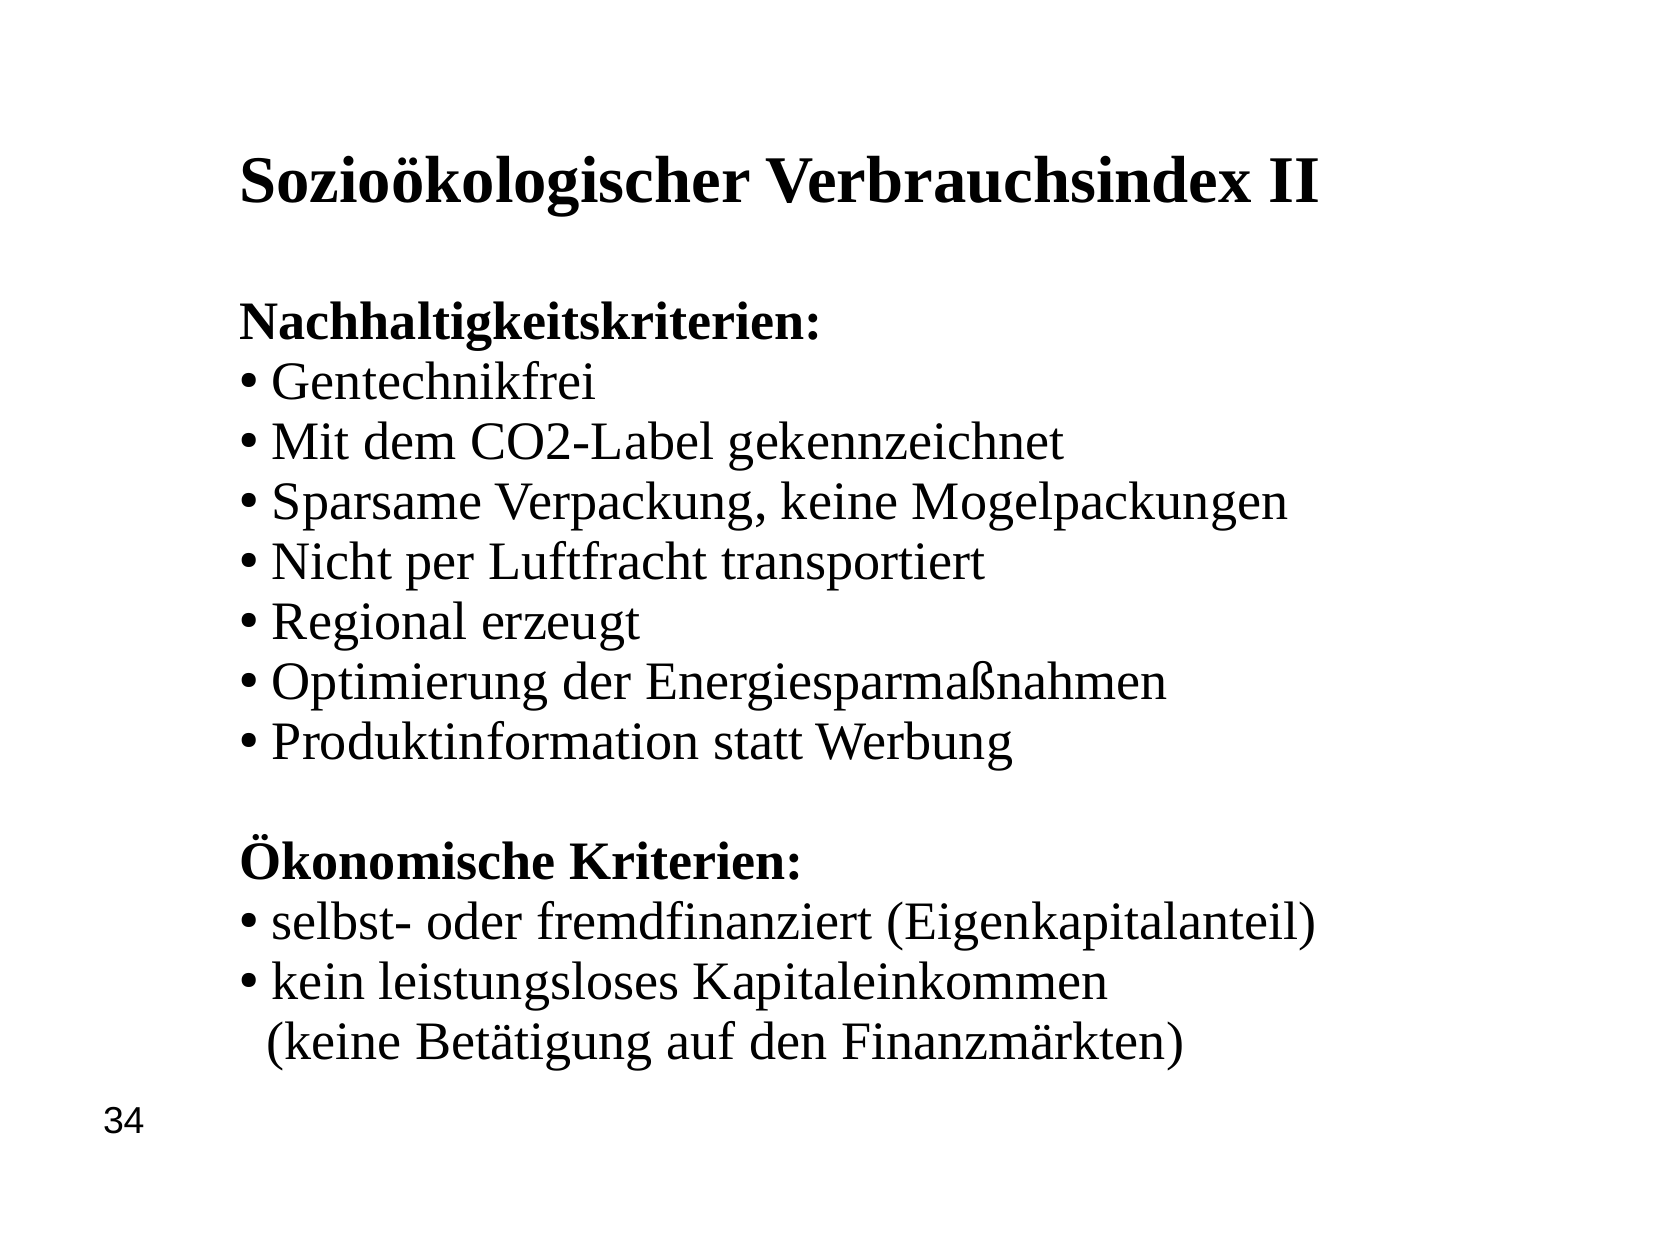

Sozioökologischer Verbrauchsindex II
Nachhaltigkeitskriterien:
 Gentechnikfrei
 Mit dem CO2-Label gekennzeichnet
 Sparsame Verpackung, keine Mogelpackungen
 Nicht per Luftfracht transportiert
 Regional erzeugt
 Optimierung der Energiesparmaßnahmen
 Produktinformation statt Werbung
Ökonomische Kriterien:
 selbst- oder fremdfinanziert (Eigenkapitalanteil)
 kein leistungsloses Kapitaleinkommen
 (keine Betätigung auf den Finanzmärkten)